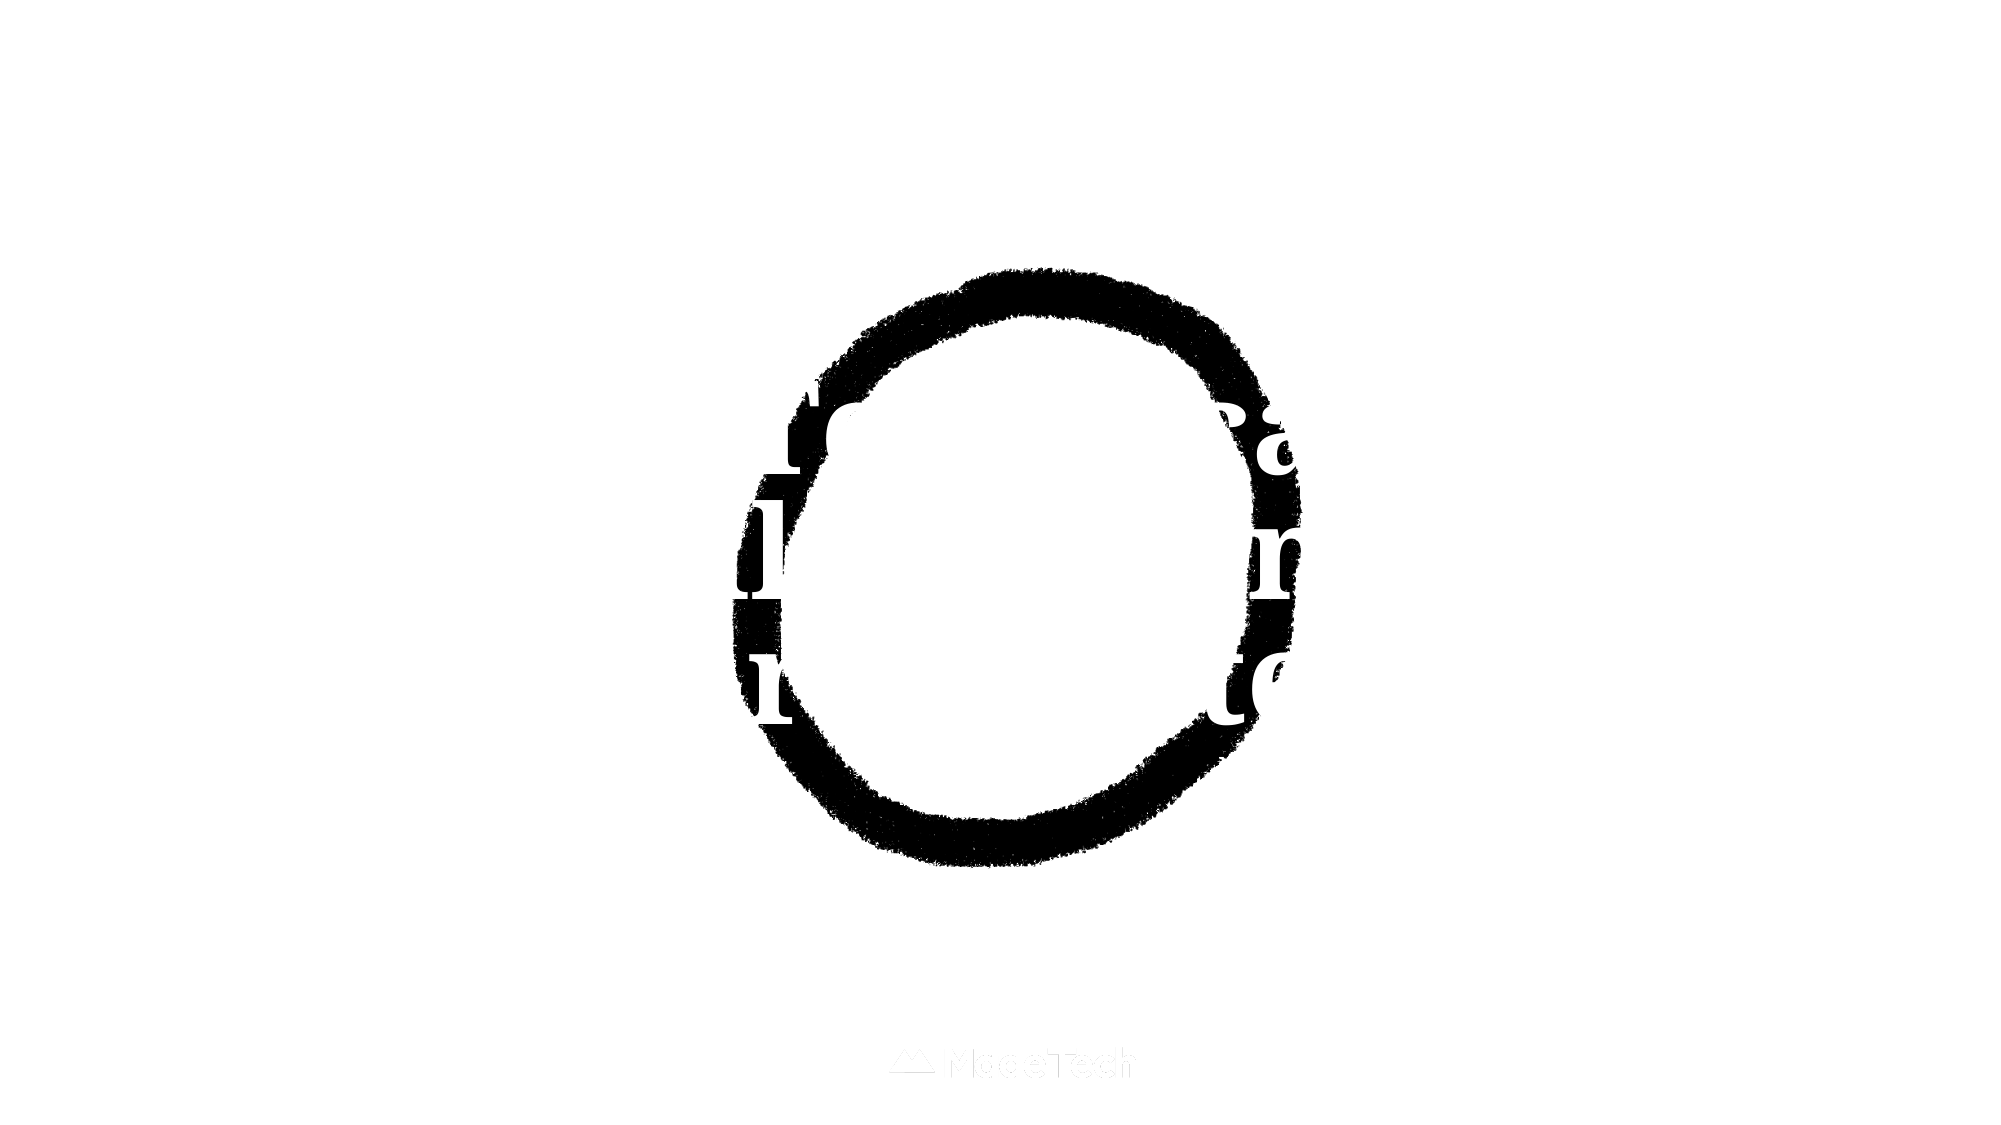

5. Technical
feasibility of an open source system
Prepared by